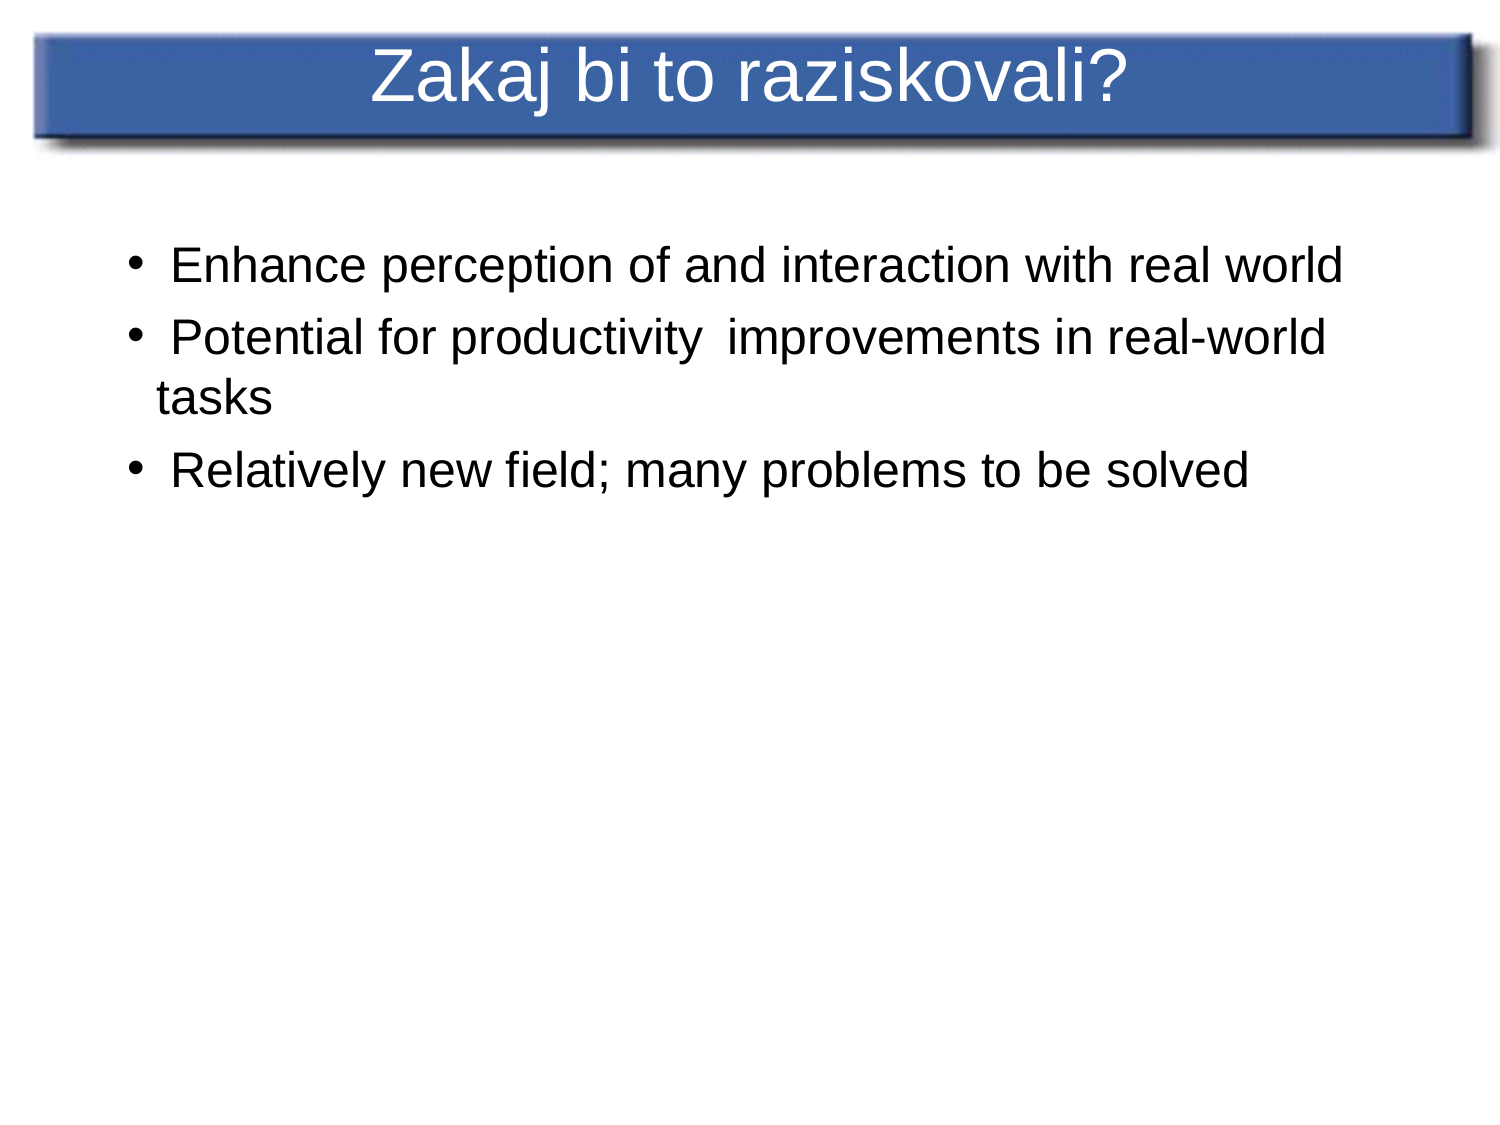

# Zakaj bi to raziskovali?
 Enhance perception of and interaction with real world
 Potential for productivity 	improvements in real-world tasks
 Relatively new field; many problems to be solved